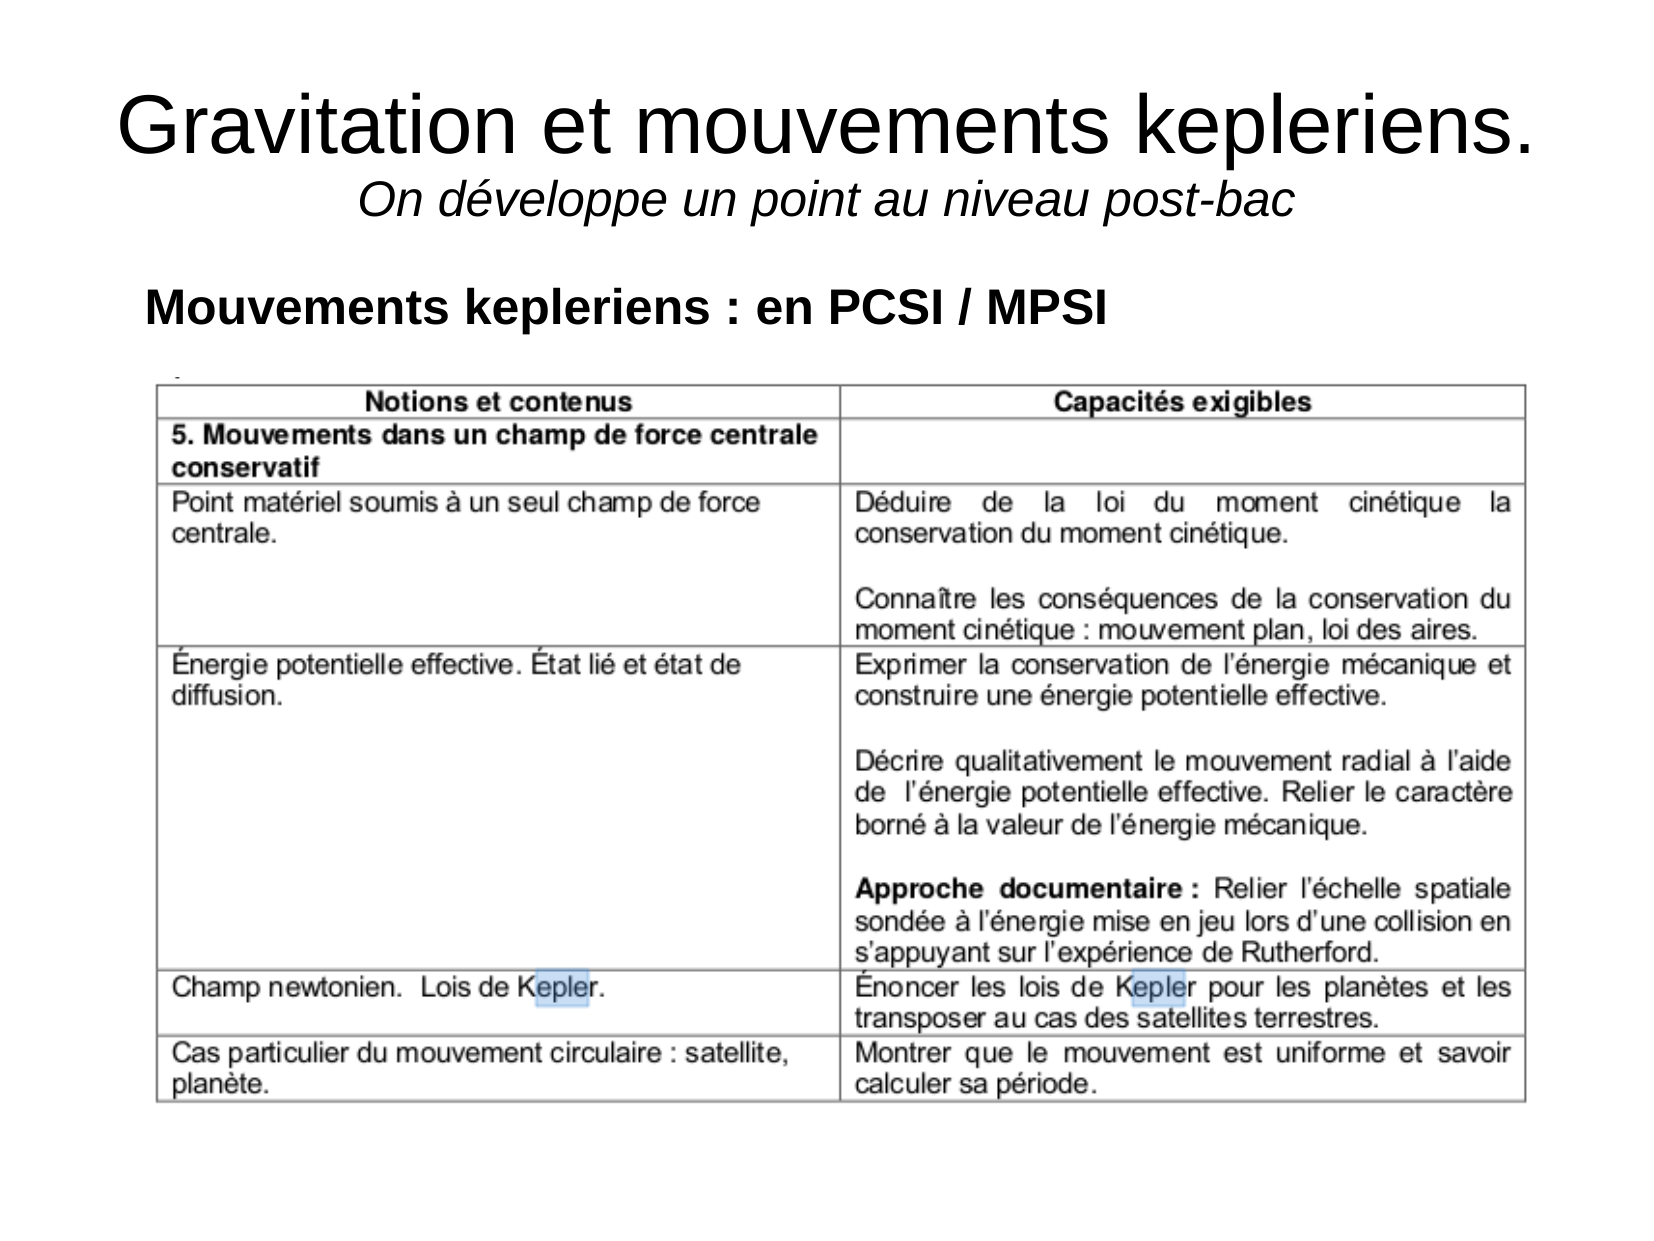

# Gravitation et mouvements kepleriens. On développe un point au niveau post-bac
Mouvements kepleriens : en PCSI / MPSI